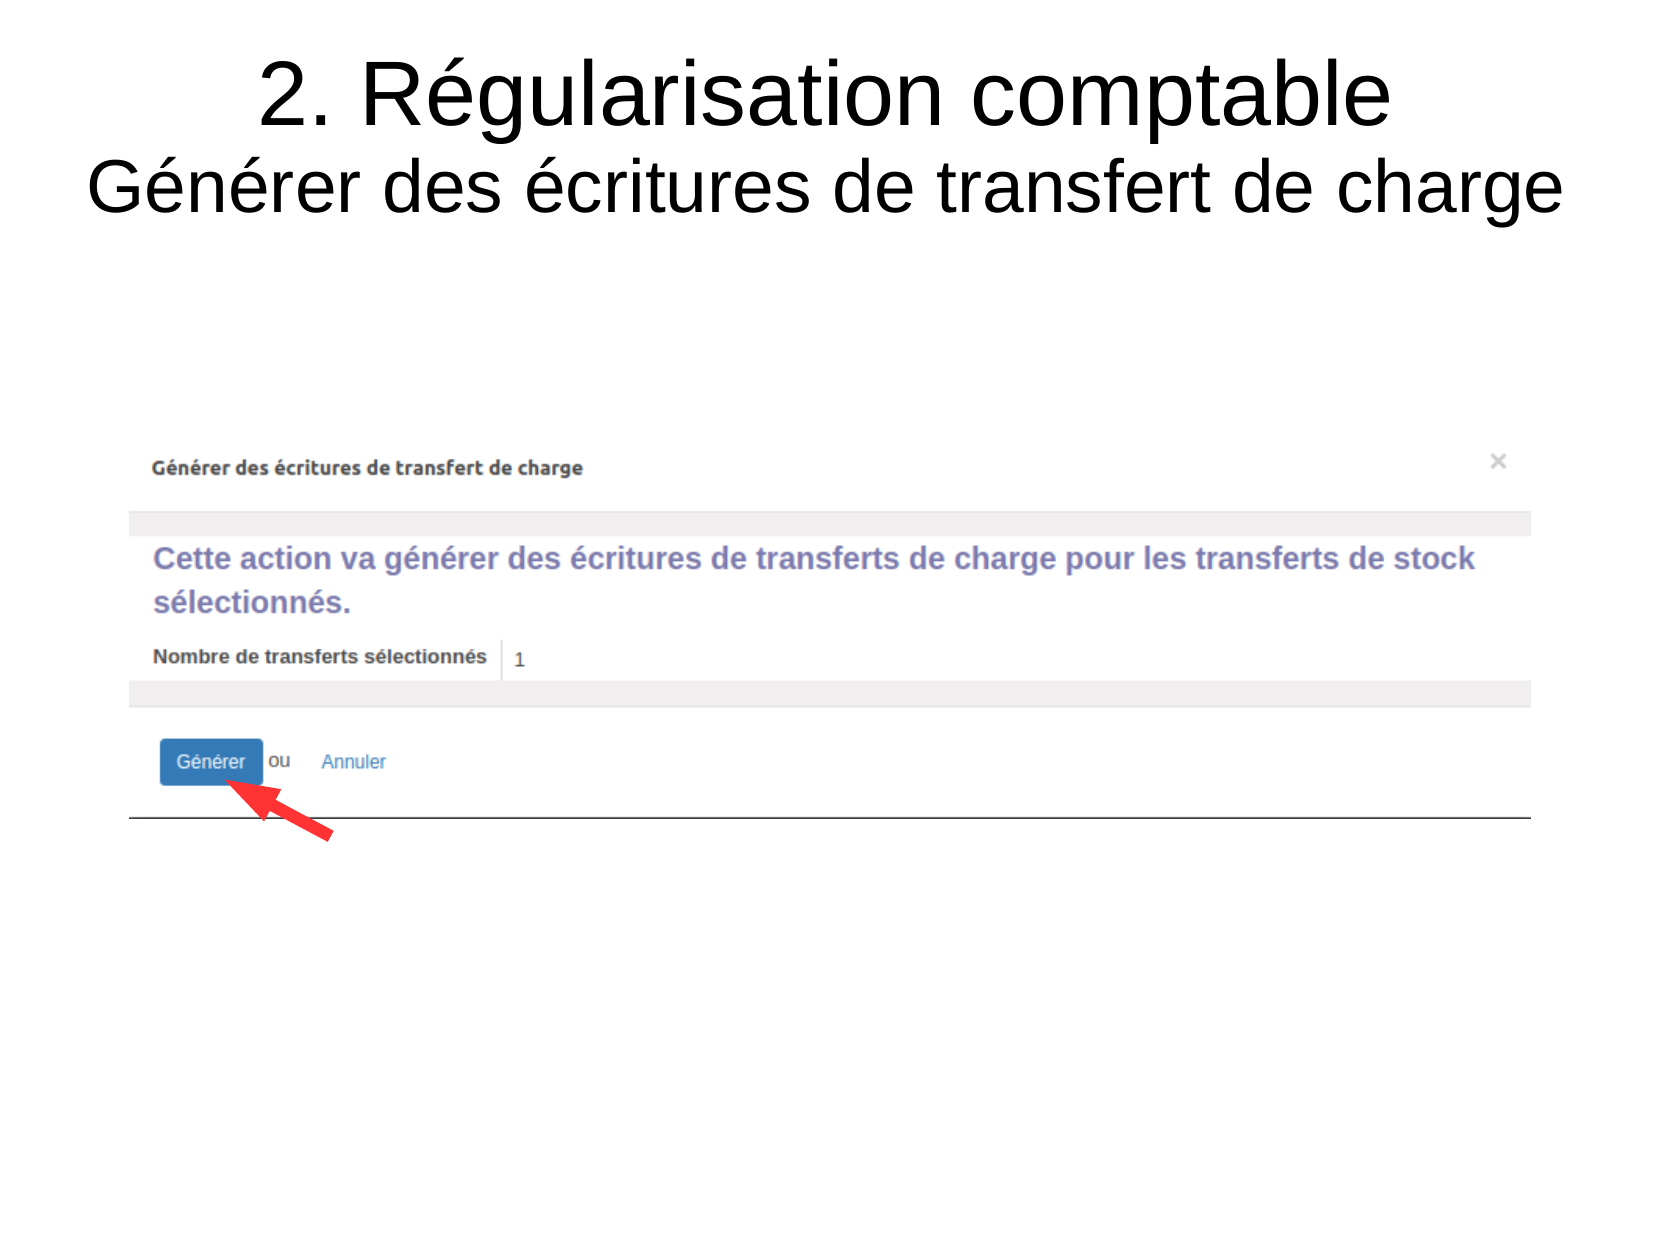

# 2. Régularisation comptable Générer des écritures de transfert de charge